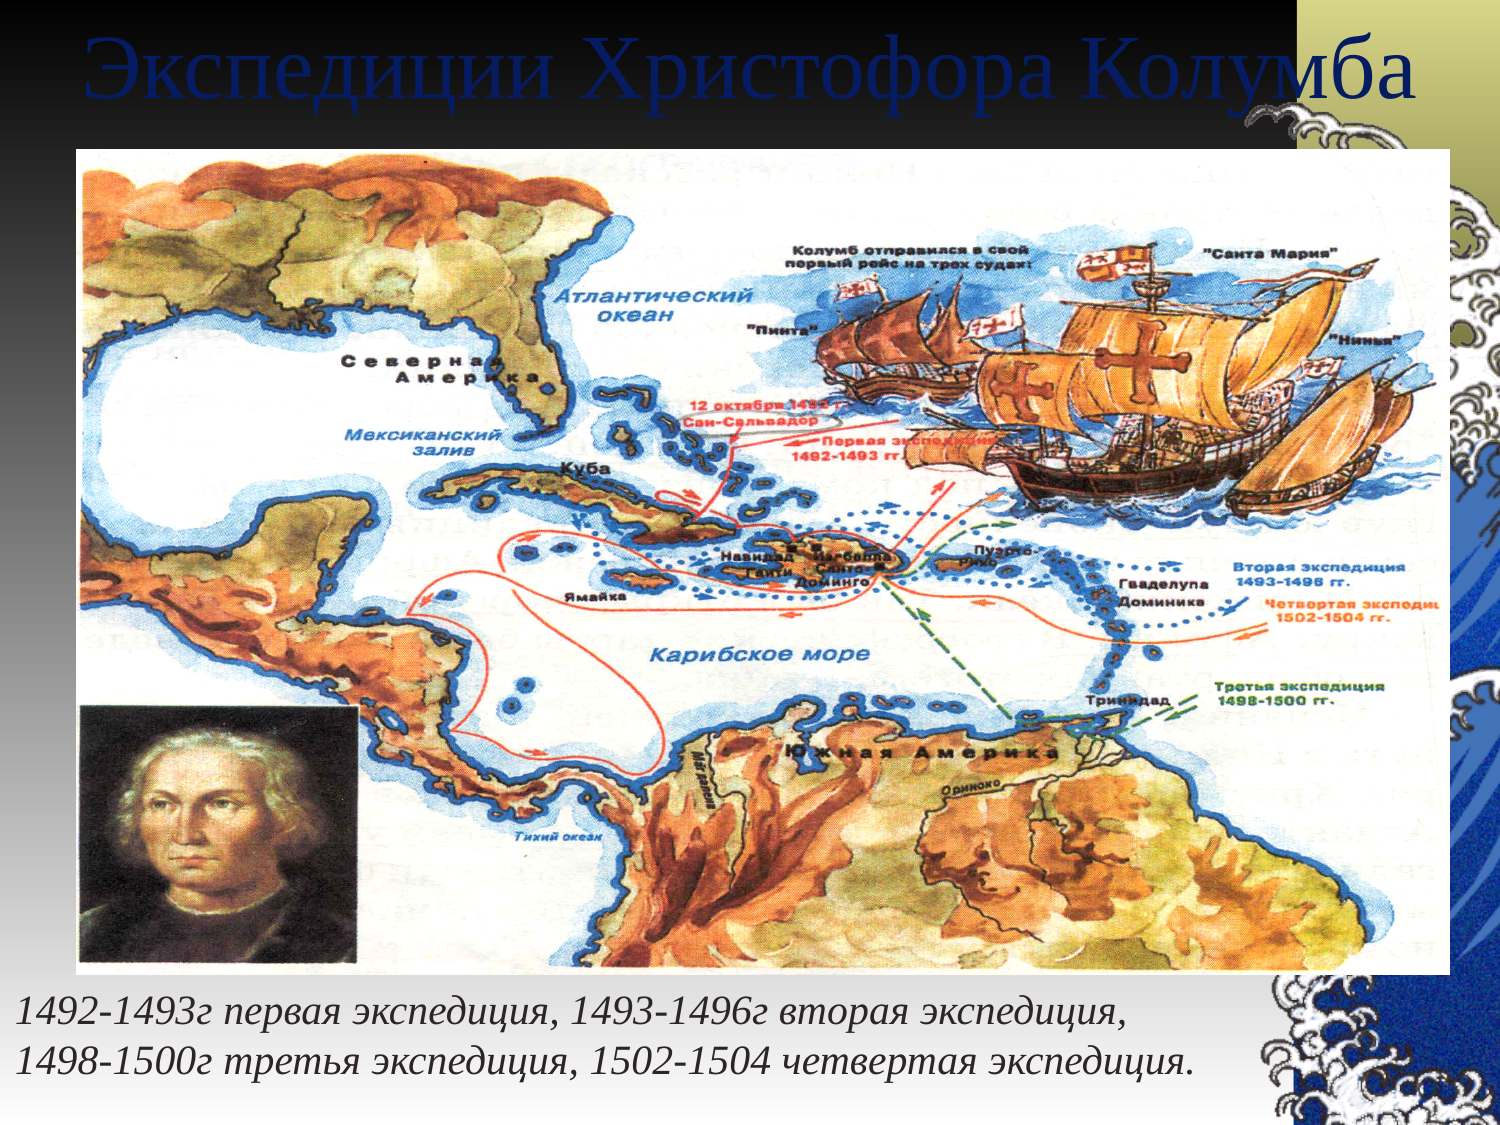

# Экспедиции Христофора Колумба
1492-1493г первая экспедиция, 1493-1496г вторая экспедиция, 1498-1500г третья экспедиция, 1502-1504 четвертая экспедиция.